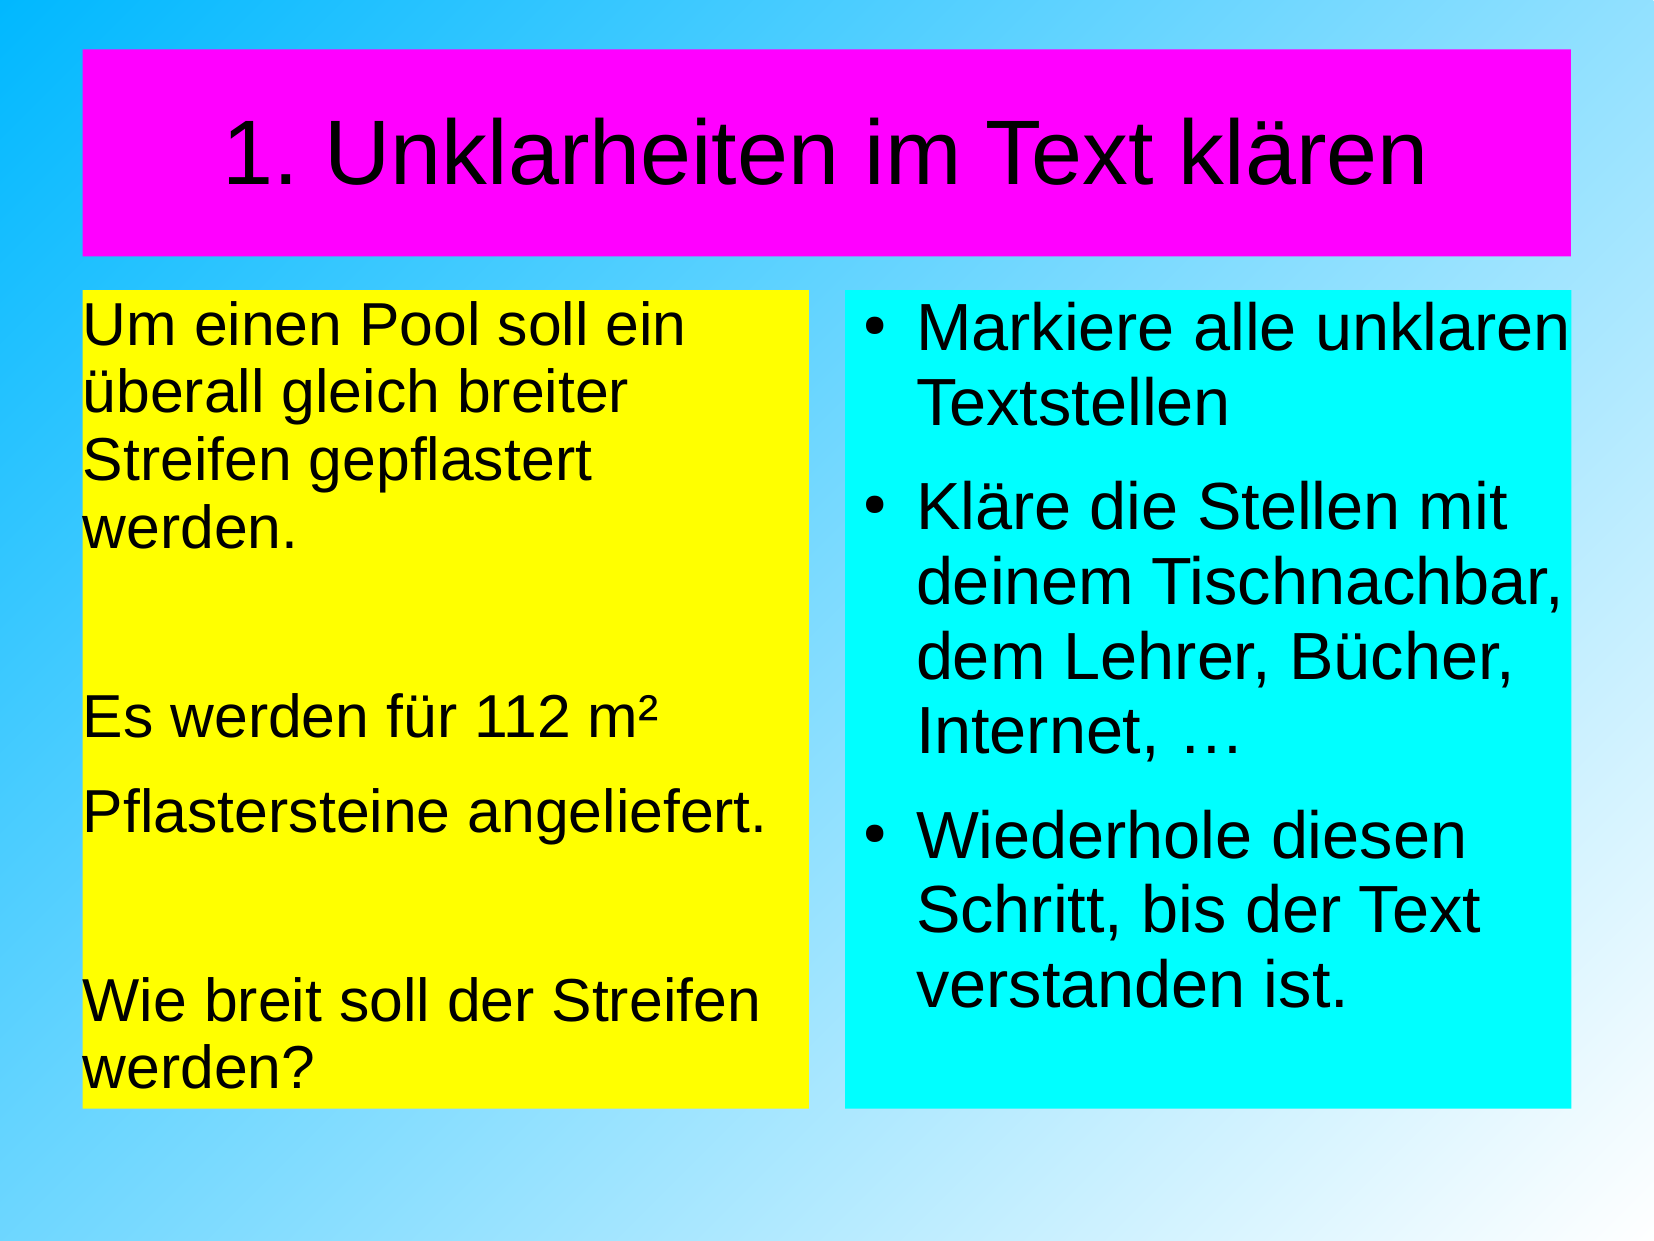

# 1. Unklarheiten im Text klären
Um einen Pool soll ein überall gleich breiter Streifen gepflastert werden.
Es werden für 112 m²
Pflastersteine angeliefert.
Wie breit soll der Streifen werden?
Markiere alle unklaren Textstellen
Kläre die Stellen mit deinem Tischnachbar, dem Lehrer, Bücher, Internet, …
Wiederhole diesen Schritt, bis der Text verstanden ist.